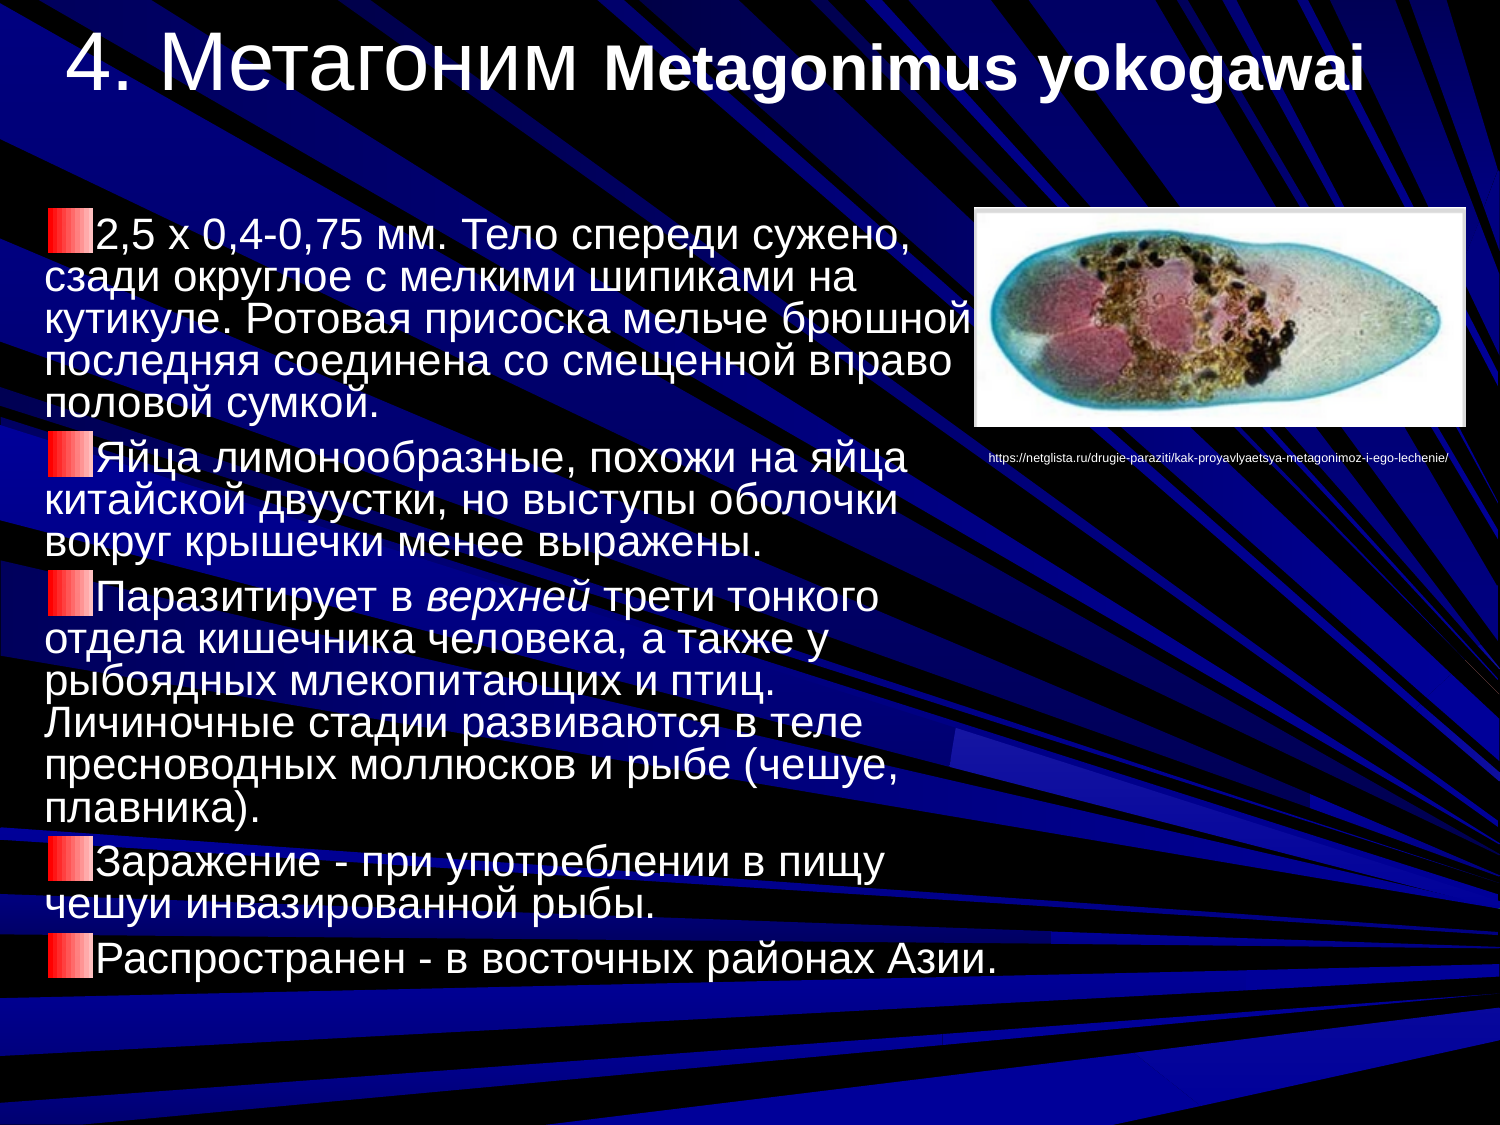

# 4. Метагоним Metagonimus yokogawai
2,5 х 0,4-0,75 мм. Тело спереди сужено, сзади округлое с мелкими шипиками на кутикуле. Ротовая присоска мельче брюшной, последняя соединена со смещенной вправо половой сумкой.
Яйца лимонообразные, похожи на яйца китайской двуустки, но выступы оболочки вокруг крышечки менее выражены.
Паразитирует в верхней трети тонкого отдела кишечника человека, а также у рыбоядных млекопитающих и птиц. Личиночные стадии развиваются в теле пресноводных моллюсков и рыбе (чешуе, плавника).
Заражение - при употреблении в пищу чешуи инвазированной рыбы.
Распространен - в восточных районах Азии.
https://netglista.ru/drugie-paraziti/kak-proyavlyaetsya-metagonimoz-i-ego-lechenie/